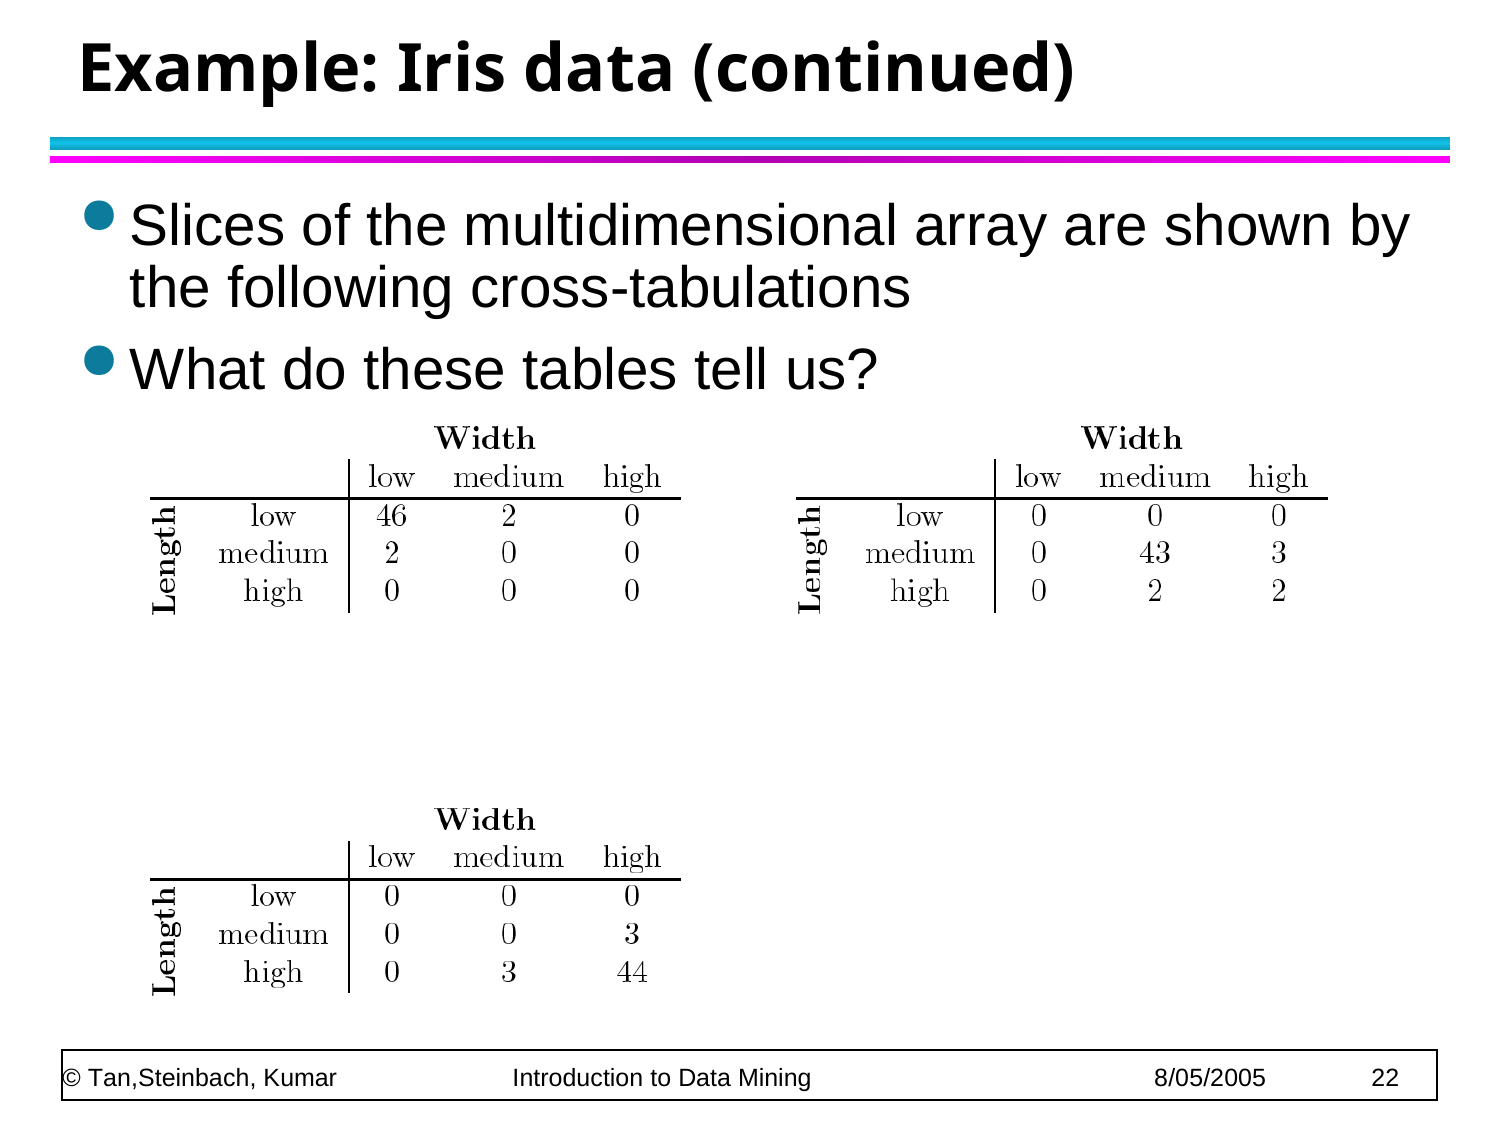

# Example: Iris data (continued)
Slices of the multidimensional array are shown by the following cross-tabulations
What do these tables tell us?